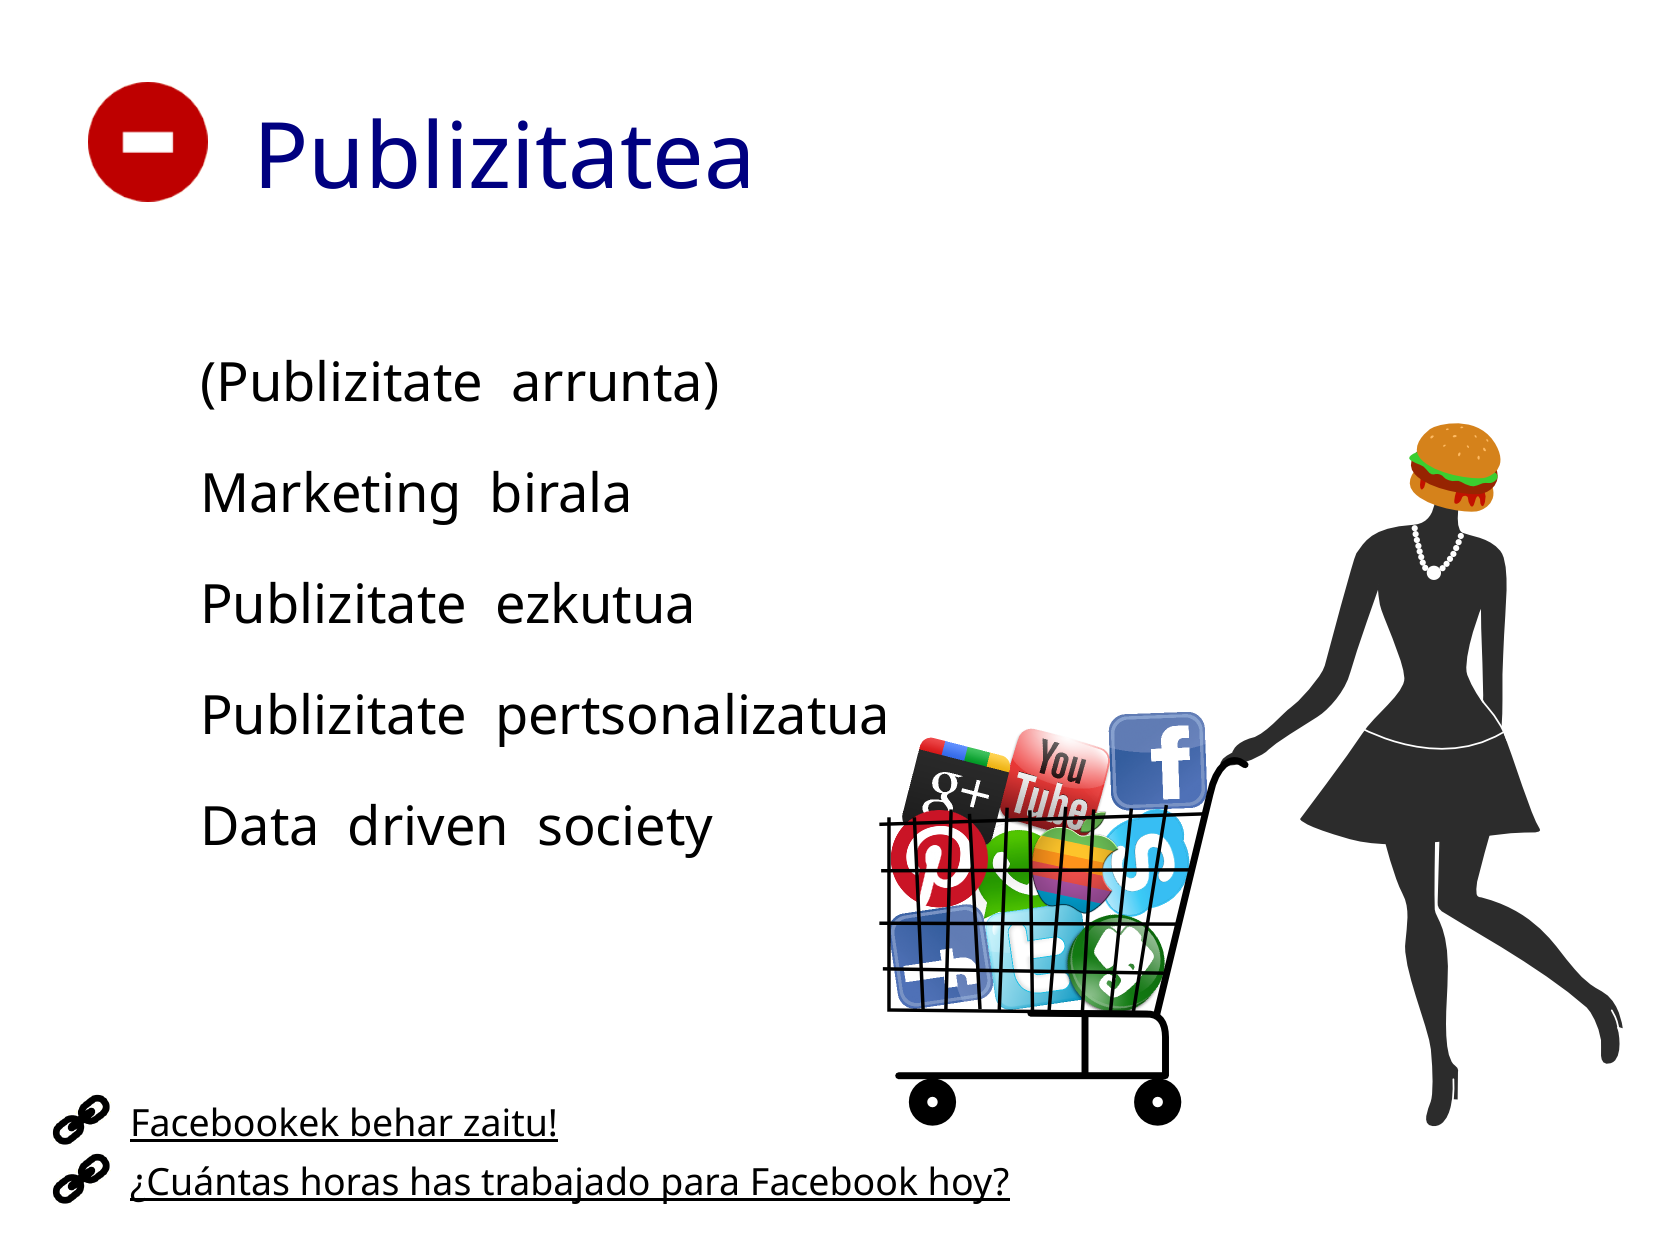

Publizitatea
(Publizitate arrunta)
Marketing birala
Publizitate ezkutua
Publizitate pertsonalizatua
Data driven society
Facebookek behar zaitu!
¿Cuántas horas has trabajado para Facebook hoy?